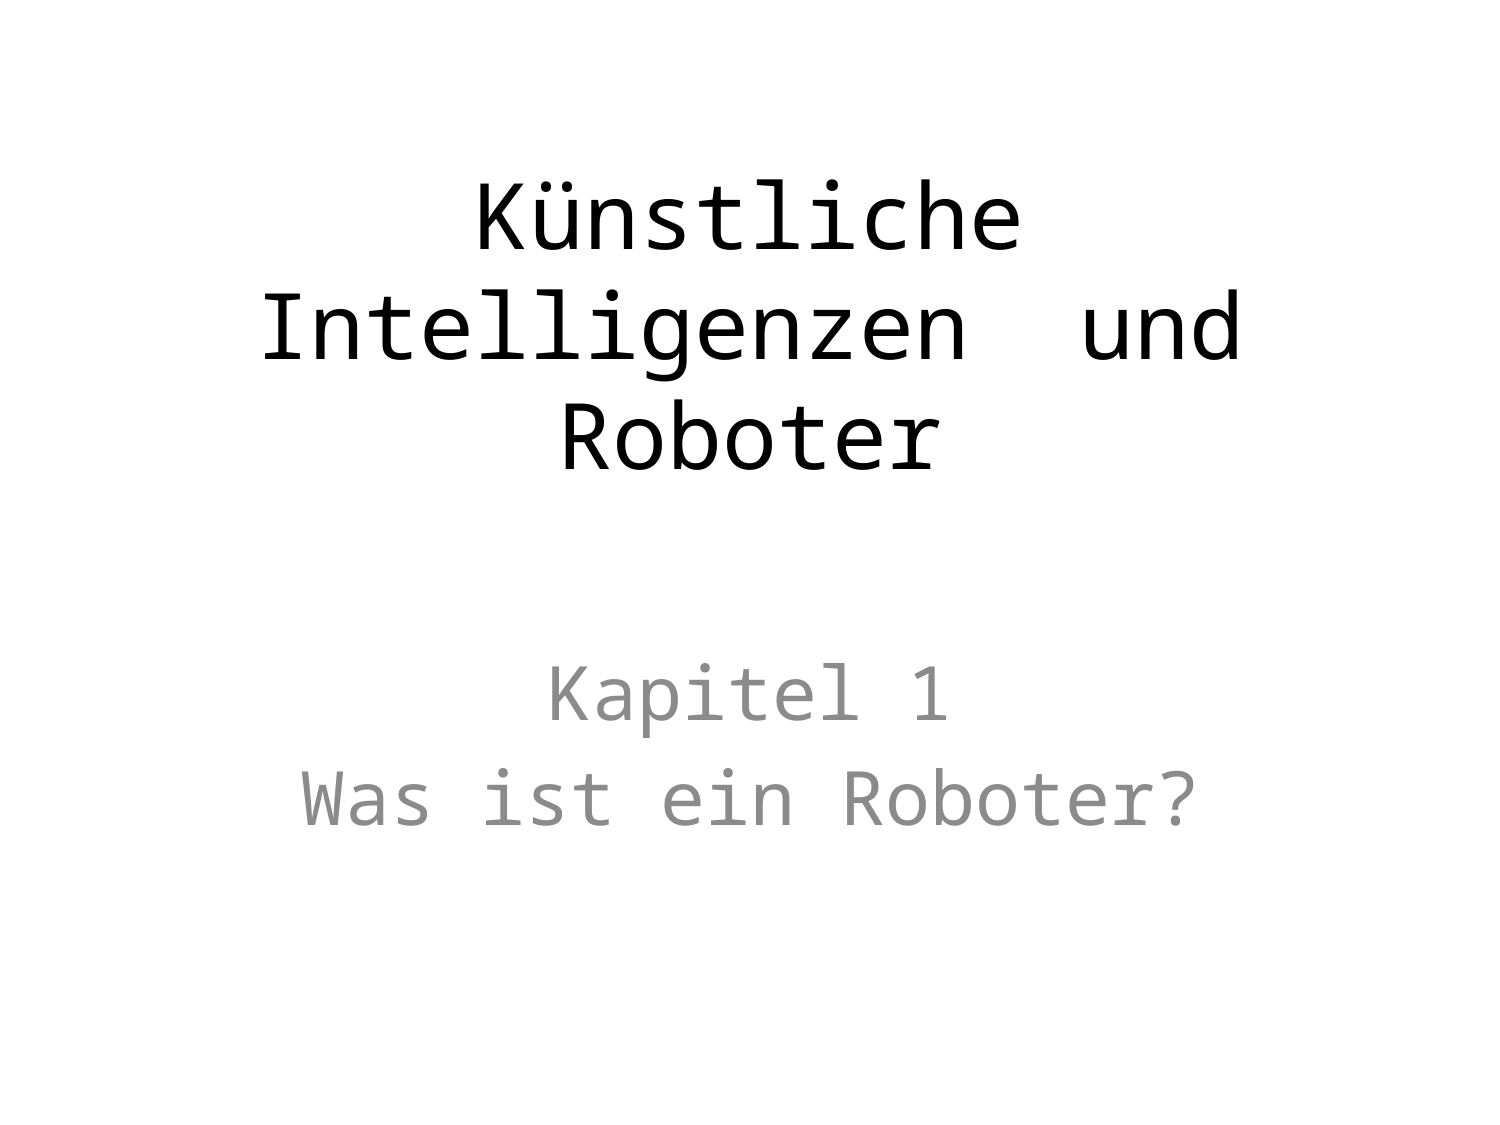

# Künstliche Intelligenzen und Roboter
Kapitel 1
Was ist ein Roboter?